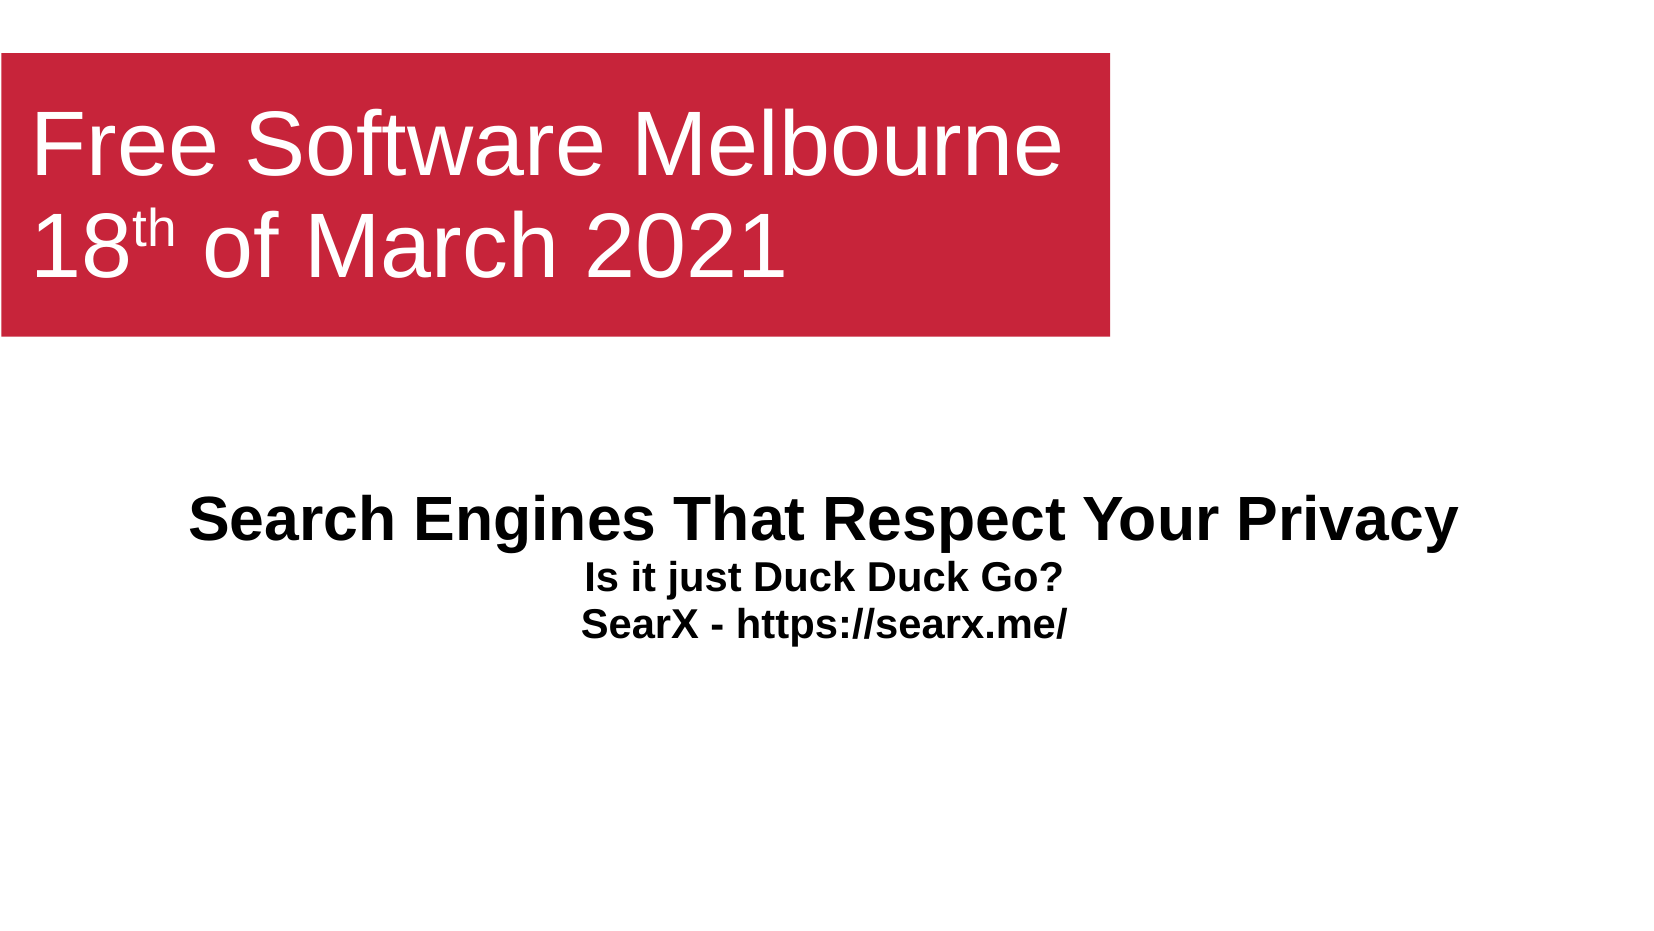

# Free Software Melbourne 18th of March 2021
Search Engines That Respect Your Privacy
Is it just Duck Duck Go?
SearX - https://searx.me/